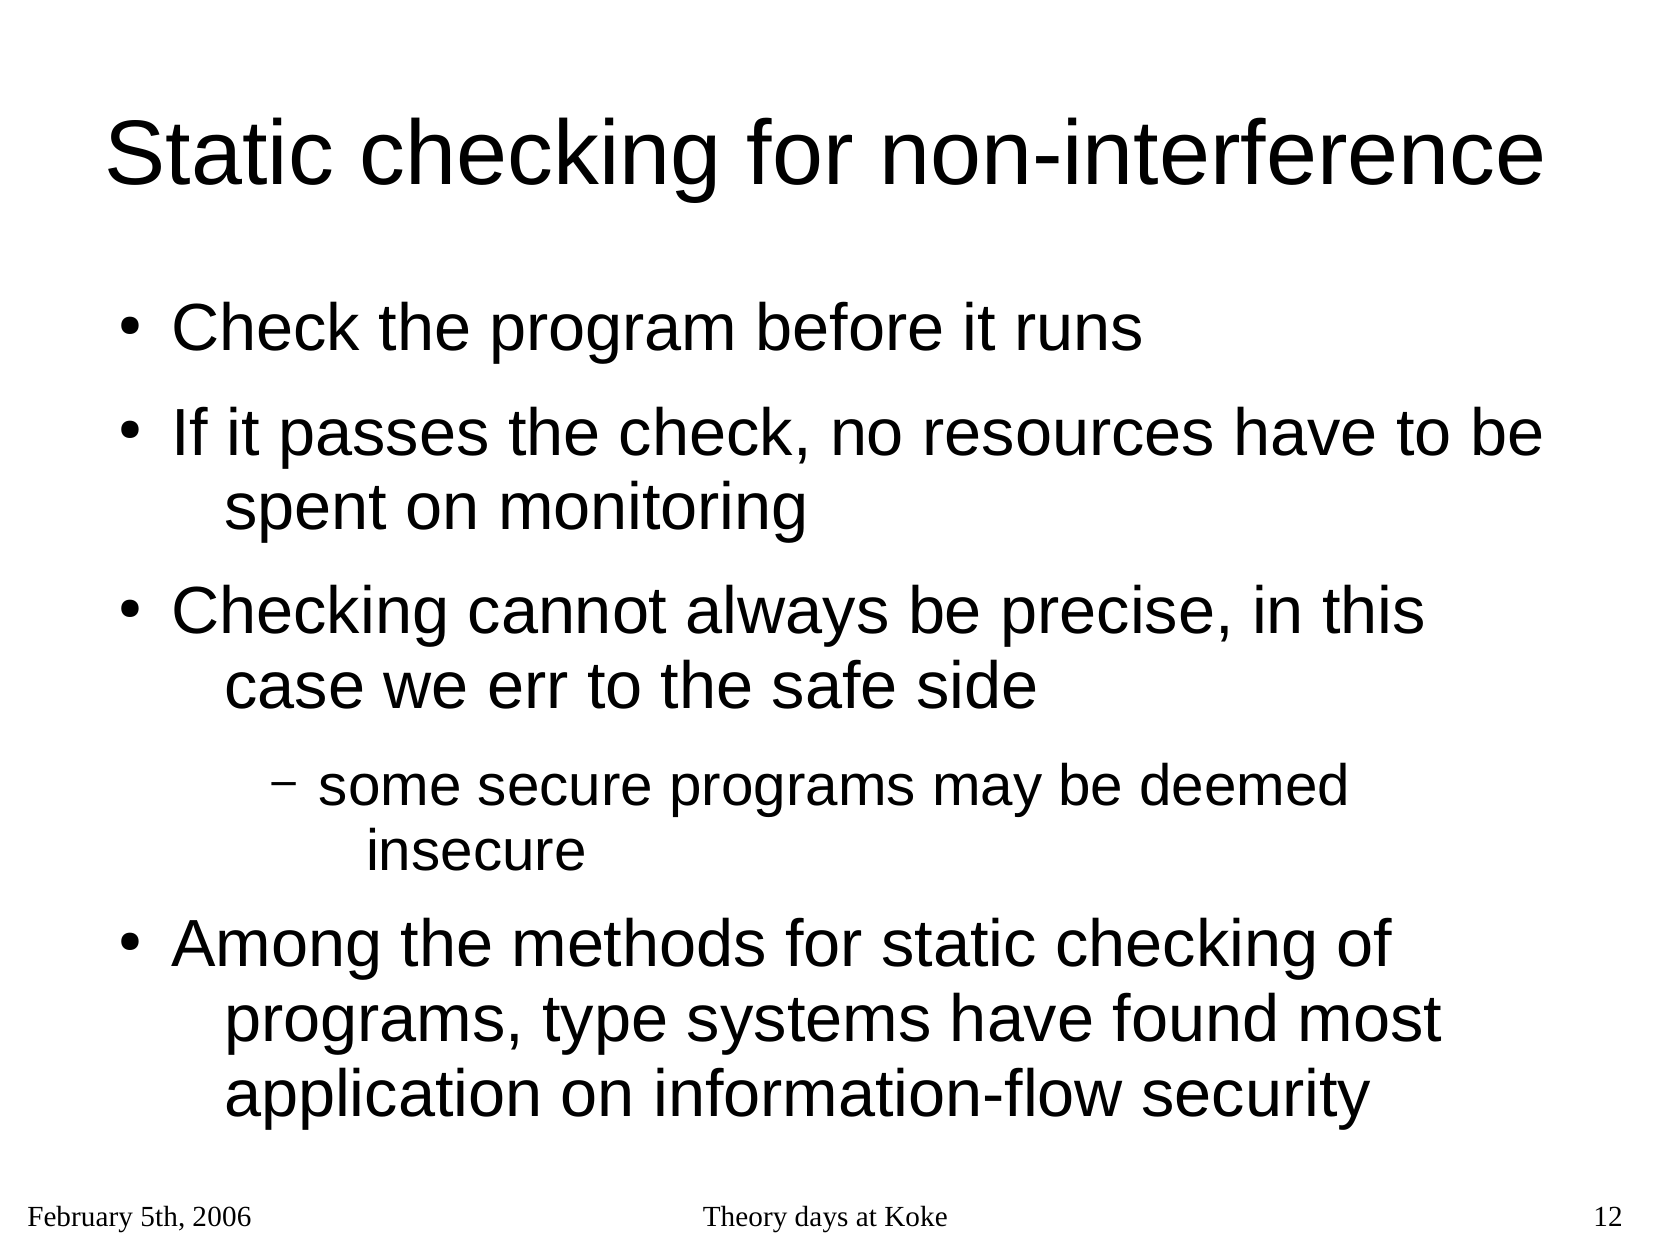

# Static checking for non-interference
Check the program before it runs
If it passes the check, no resources have to be spent on monitoring
Checking cannot always be precise, in this case we err to the safe side
some secure programs may be deemed insecure
Among the methods for static checking of programs, type systems have found most application on information-flow security
February 5th, 2006
Theory days at Koke
12